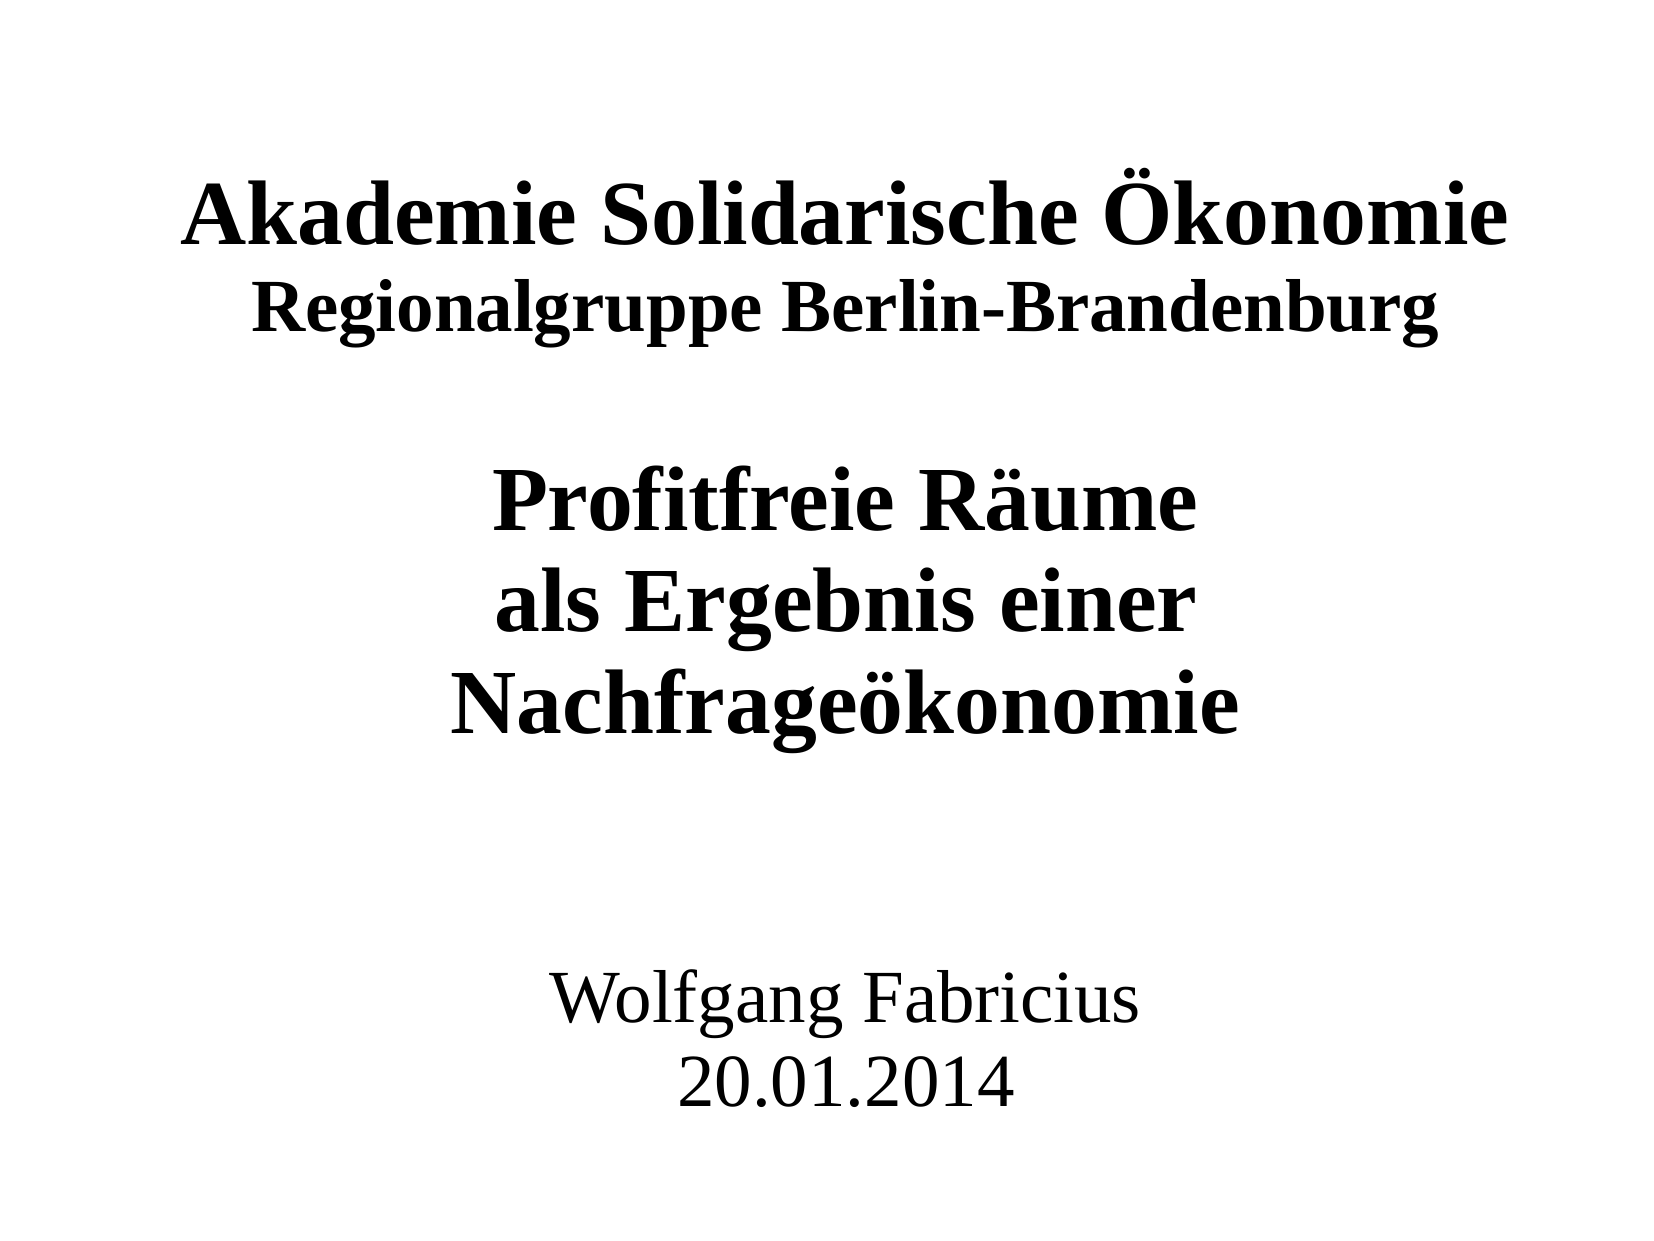

Akademie Solidarische Ökonomie
Regionalgruppe Berlin-Brandenburg
Profitfreie Räume
als Ergebnis einer Nachfrageökonomie
Wolfgang Fabricius
20.01.2014